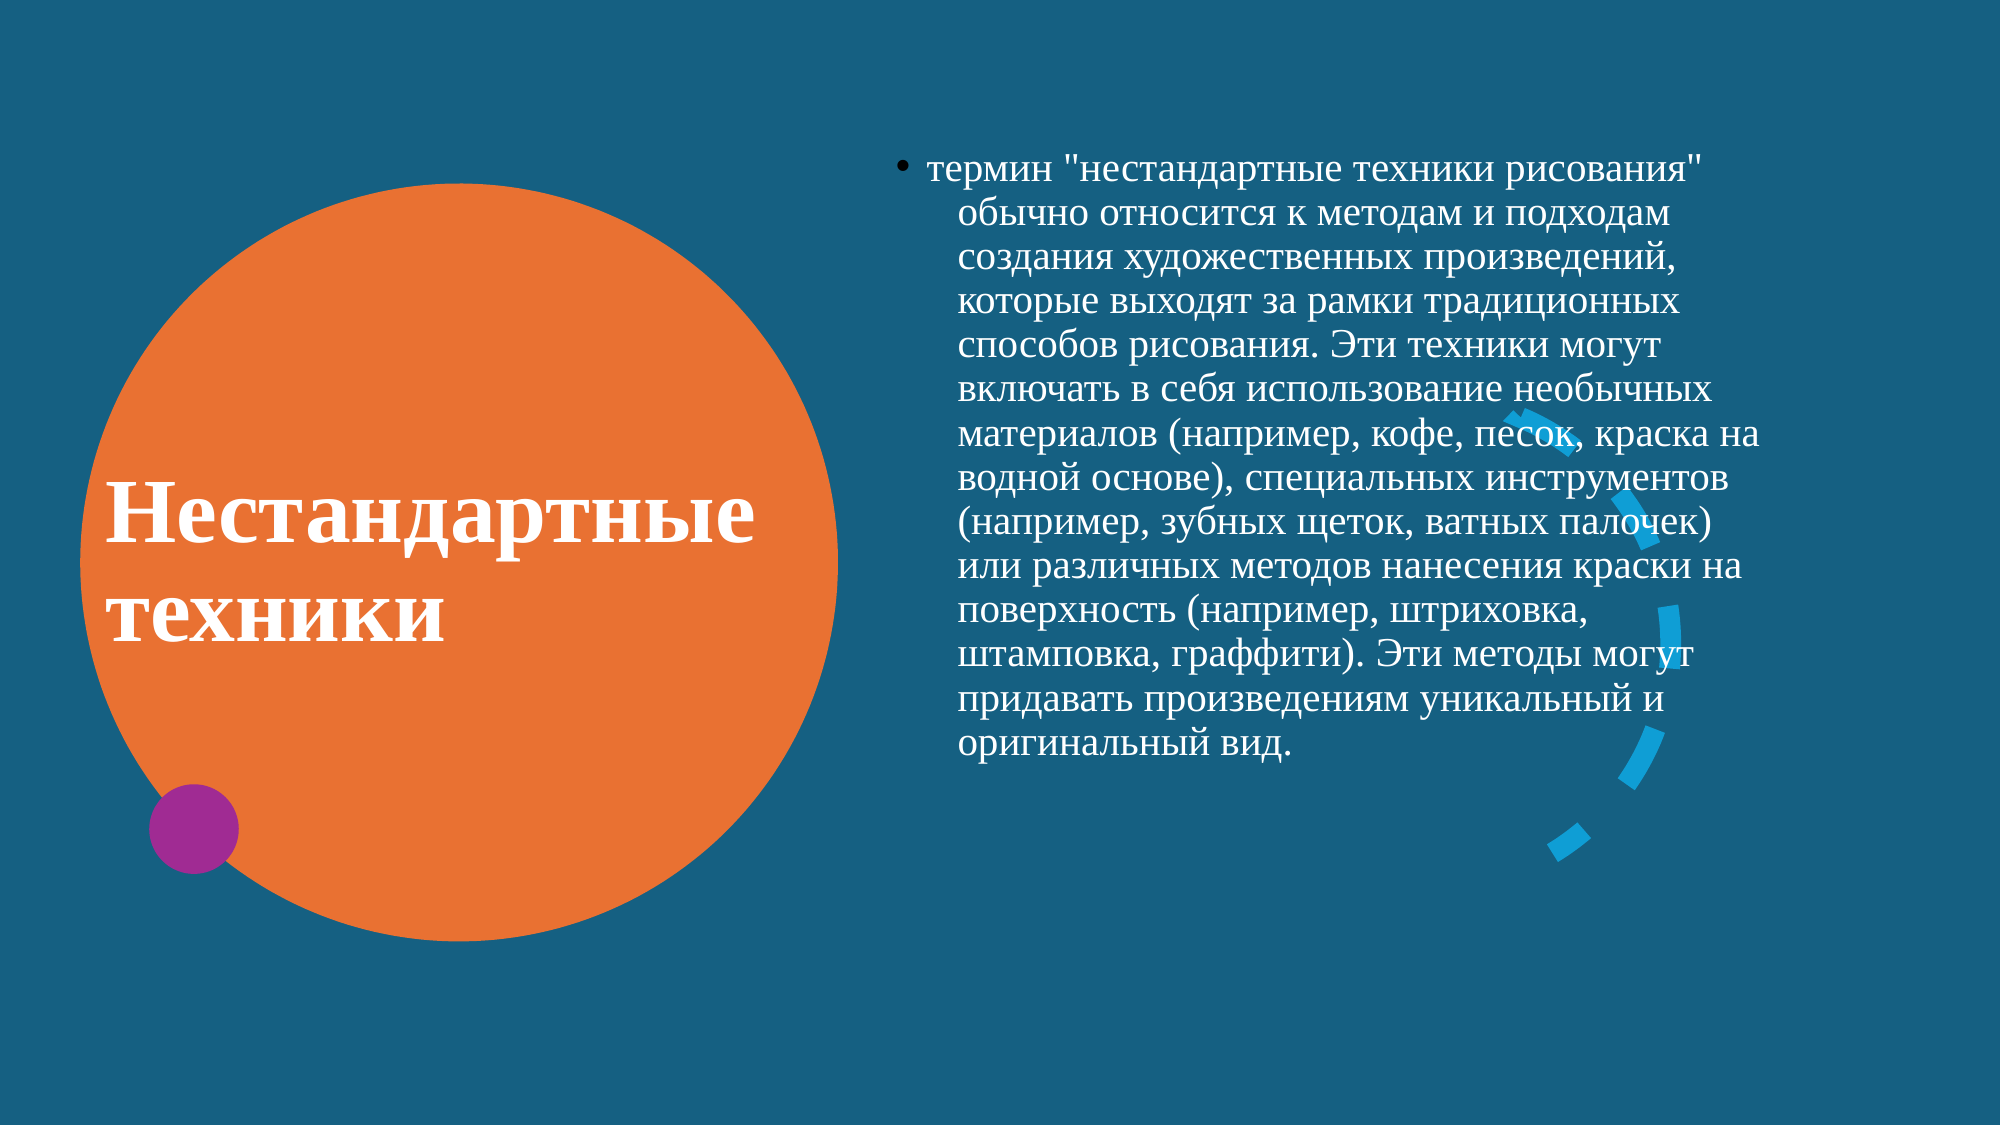

термин "нестандартные техники рисования" обычно относится к методам и подходам создания художественных произведений, которые выходят за рамки традиционных способов рисования. Эти техники могут включать в себя использование необычных материалов (например, кофе, песок, краска на водной основе), специальных инструментов (например, зубных щеток, ватных палочек) или различных методов нанесения краски на поверхность (например, штриховка, штамповка, граффити). Эти методы могут придавать произведениям уникальный и оригинальный вид.
# Нестандартные техники